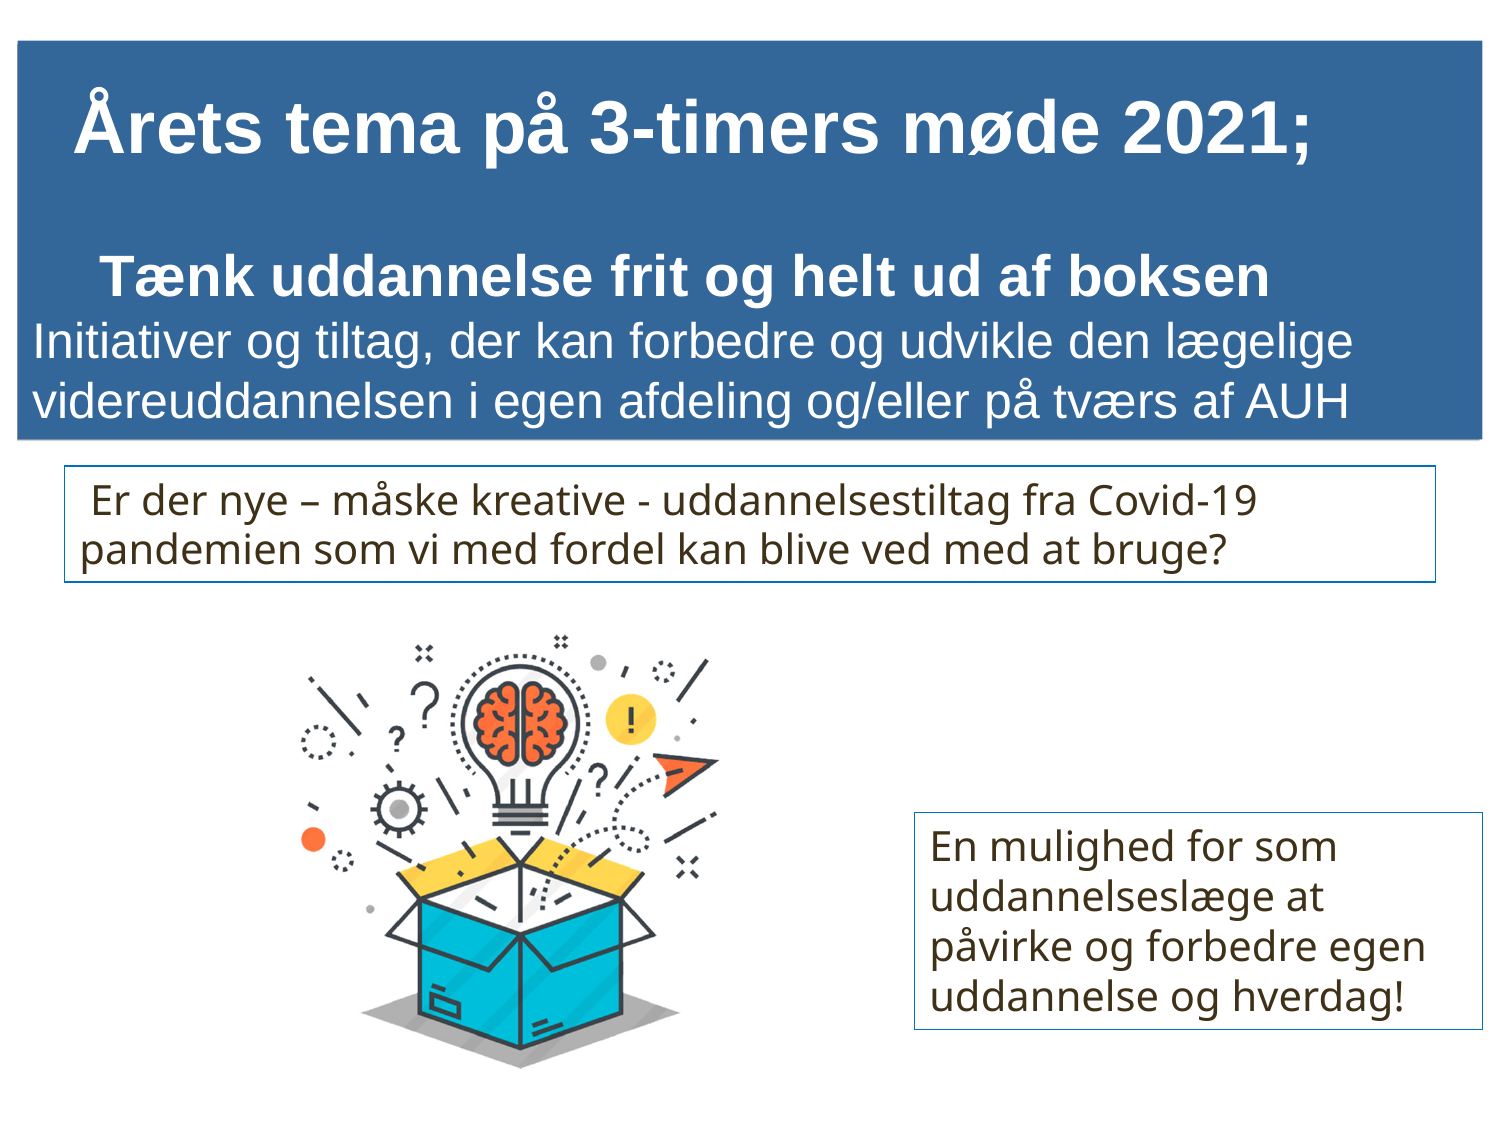

Årets tema på 3-timers møde 2021;
Tænk uddannelse frit og helt ud af boksen
Initiativer og tiltag, der kan forbedre og udvikle den lægelige videreuddannelsen i egen afdeling og/eller på tværs af AUH
 Er der nye – måske kreative - uddannelsestiltag fra Covid-19 pandemien som vi med fordel kan blive ved med at bruge?
En mulighed for som uddannelseslæge at påvirke og forbedre egen uddannelse og hverdag!